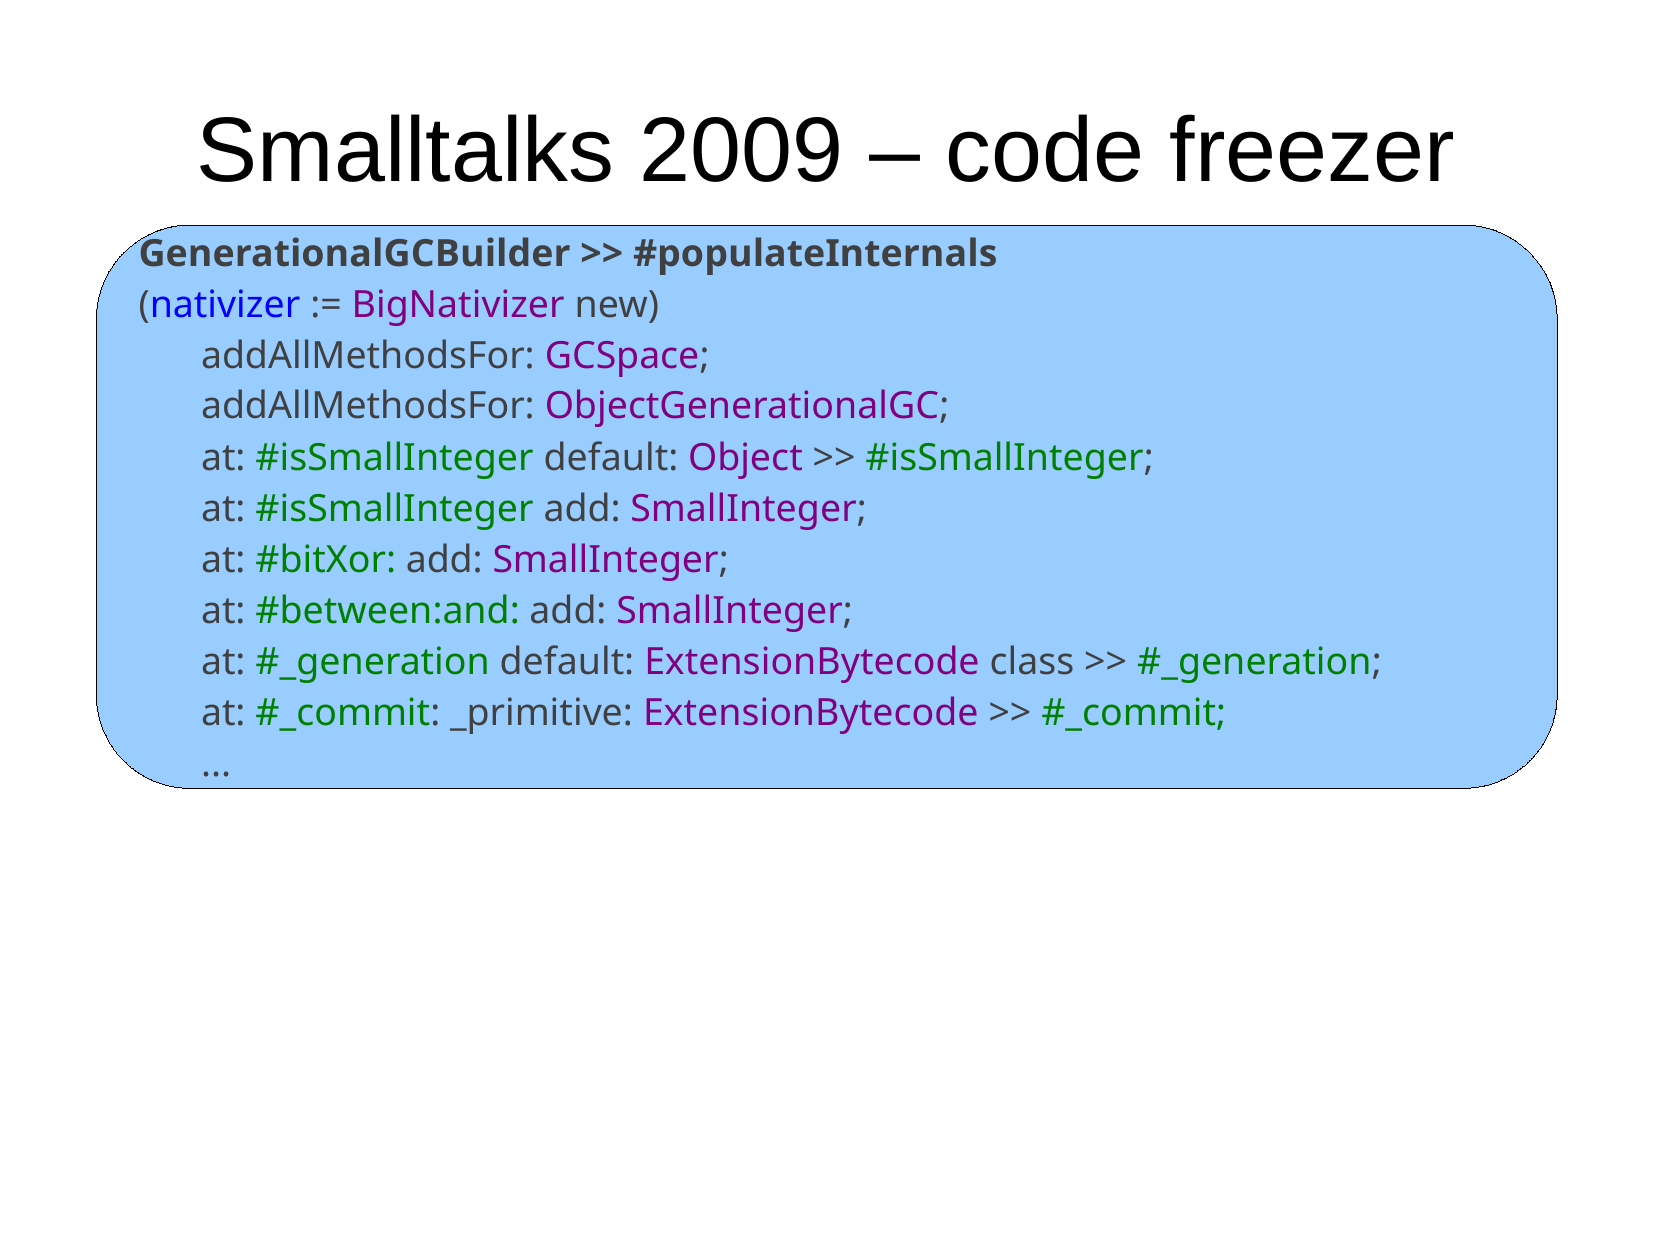

Smalltalks 2009 – code freezer
GenerationalGCBuilder >> #populateInternals
(nativizer := BigNativizer new)
		addAllMethodsFor: GCSpace;
		addAllMethodsFor: ObjectGenerationalGC;
		at: #isSmallInteger default: Object >> #isSmallInteger;
		at: #isSmallInteger add: SmallInteger;
		at: #bitXor: add: SmallInteger;
		at: #between:and: add: SmallInteger;
		at: #_generation default: ExtensionBytecode class >> #_generation;
		at: #_commit: _primitive: ExtensionBytecode >> #_commit;
		...